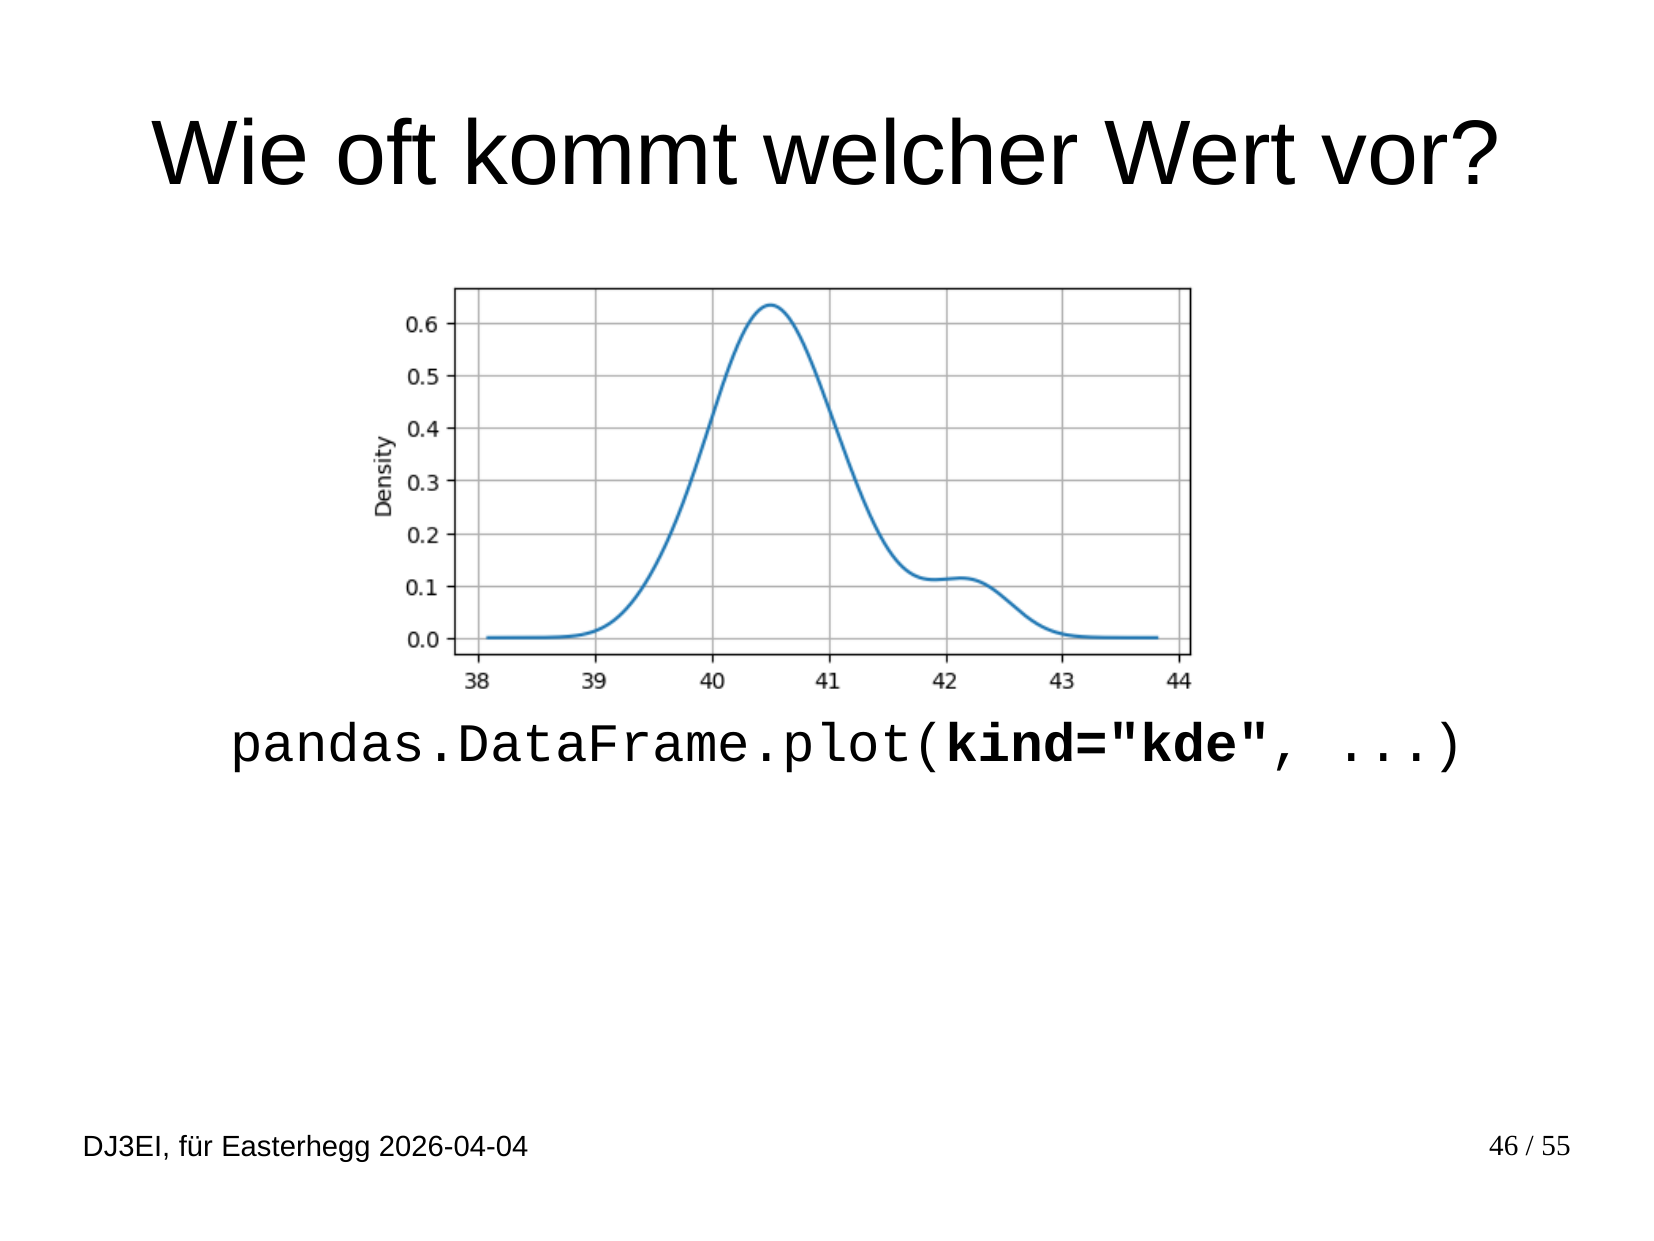

# Wie oft kommt welcher Wert vor?
pandas.DataFrame.plot(kind="kde", ...)
46